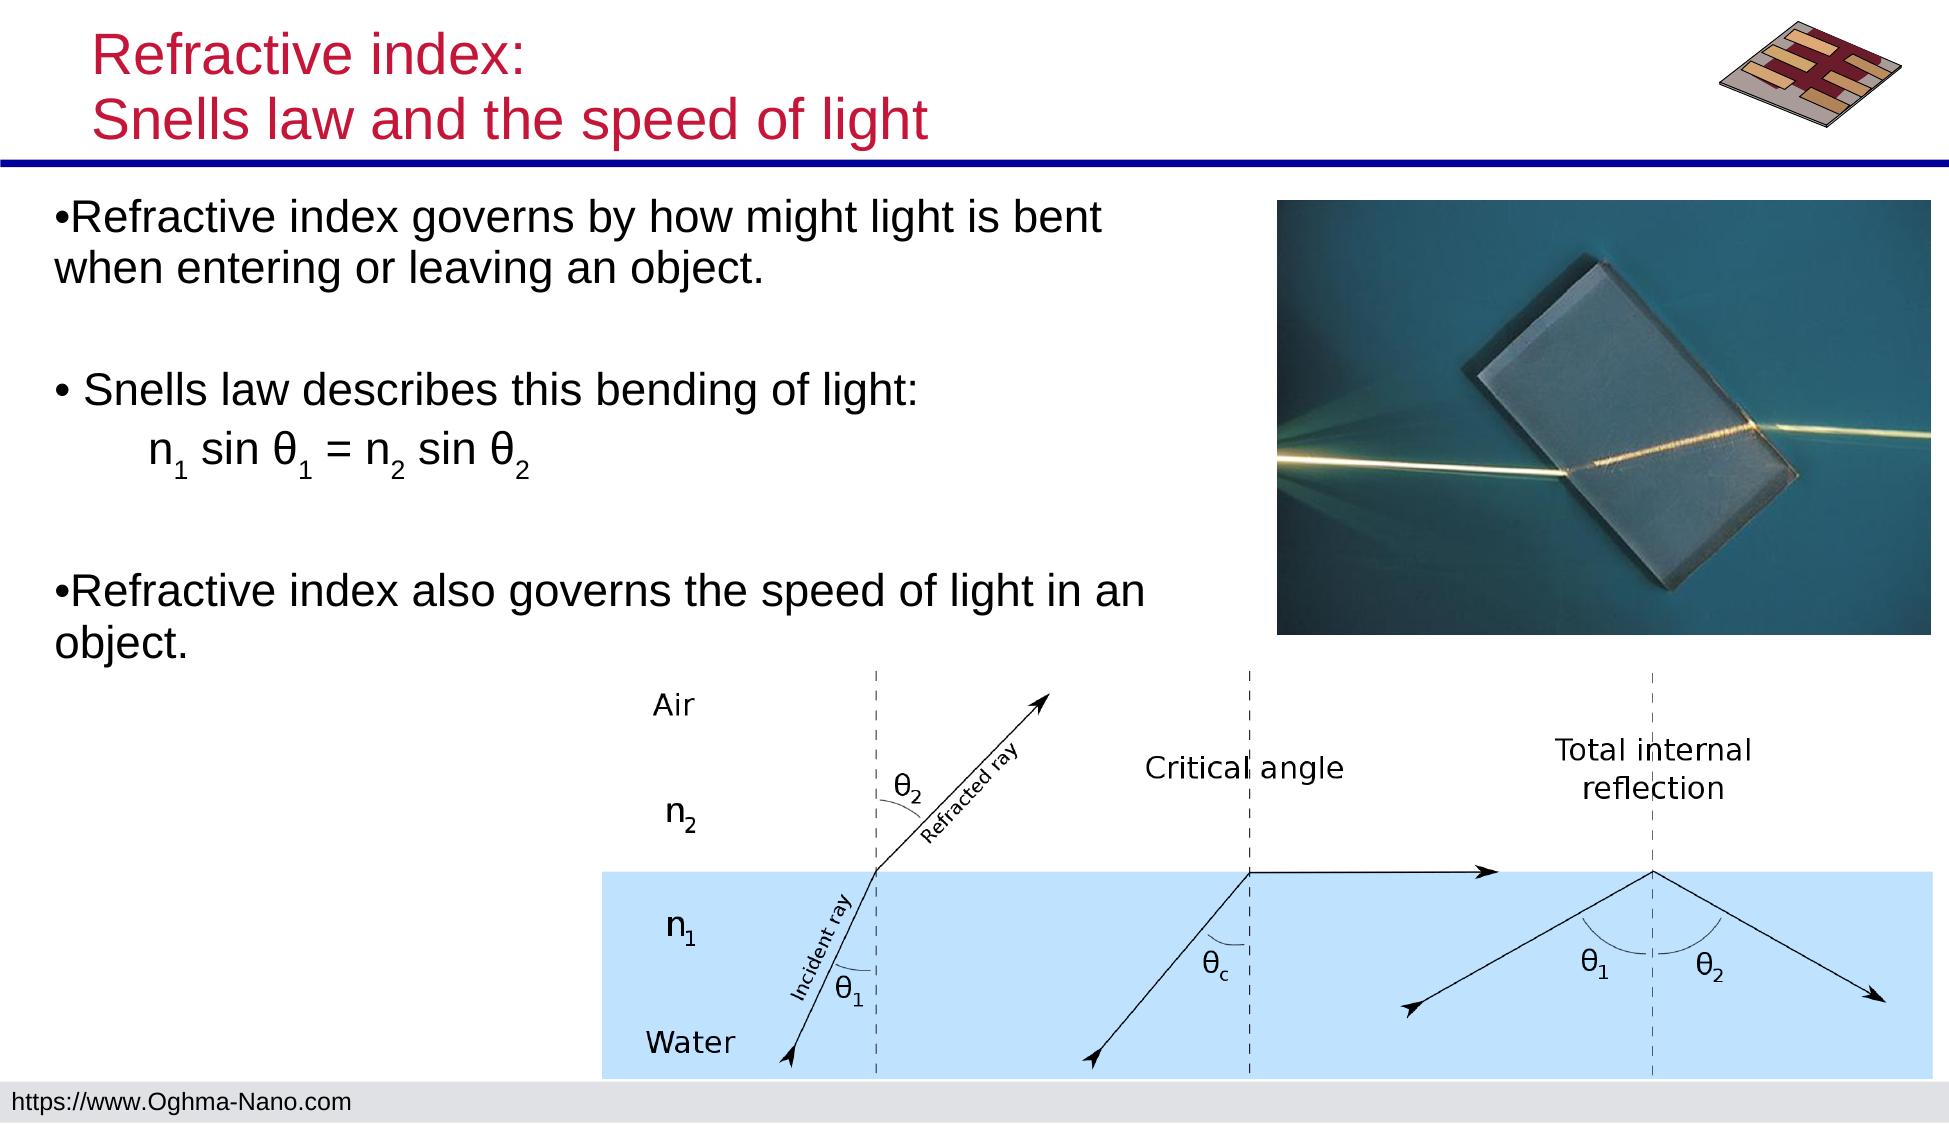

# Refractive index: Snells law and the speed of light
Refractive index governs by how might light is bent when entering or leaving an object.
 Snells law describes this bending of light:
n1 sin θ1 = n2 sin θ2
Refractive index also governs the speed of light in an object.